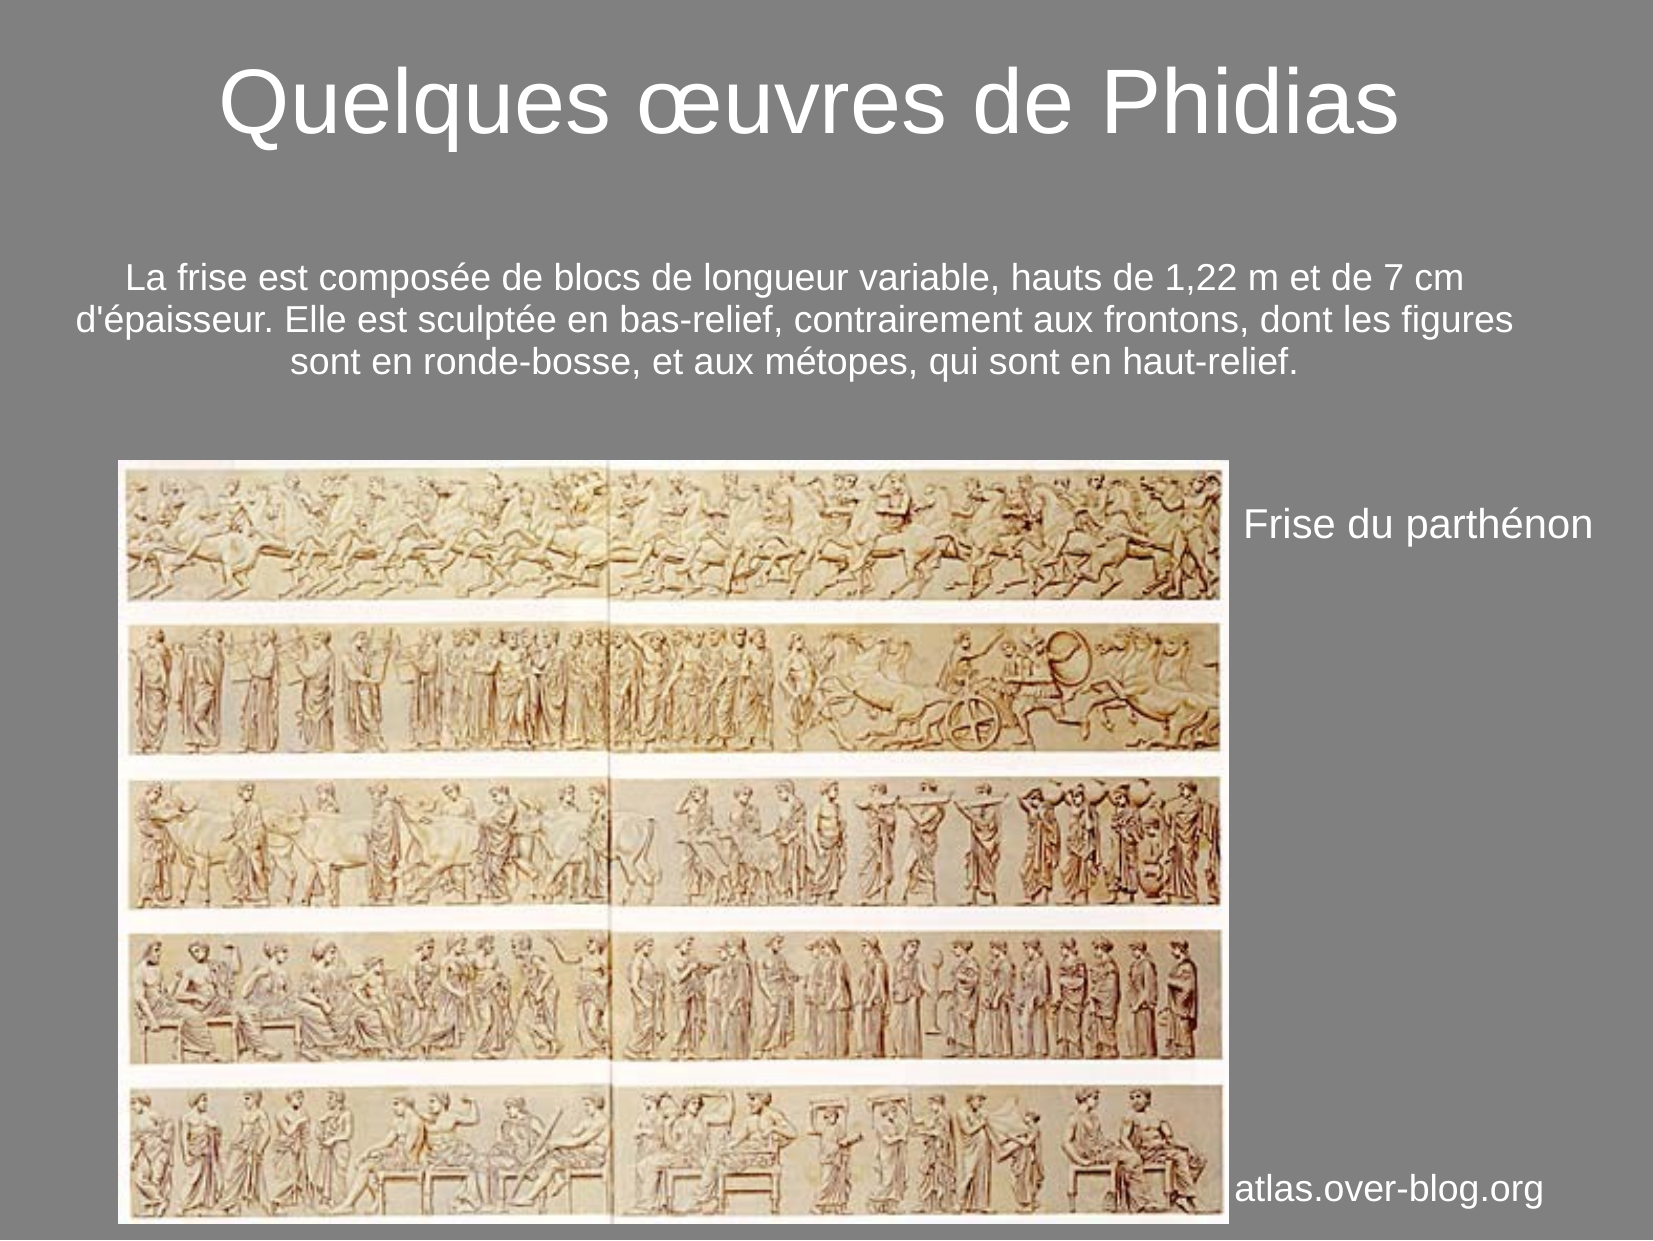

Quelques œuvres de Phidias
La frise est composée de blocs de longueur variable, hauts de 1,22 m et de 7 cm d'épaisseur. Elle est sculptée en bas-relief, contrairement aux frontons, dont les figures sont en ronde-bosse, et aux métopes, qui sont en haut-relief.
Frise du parthénon
atlas.over-blog.org